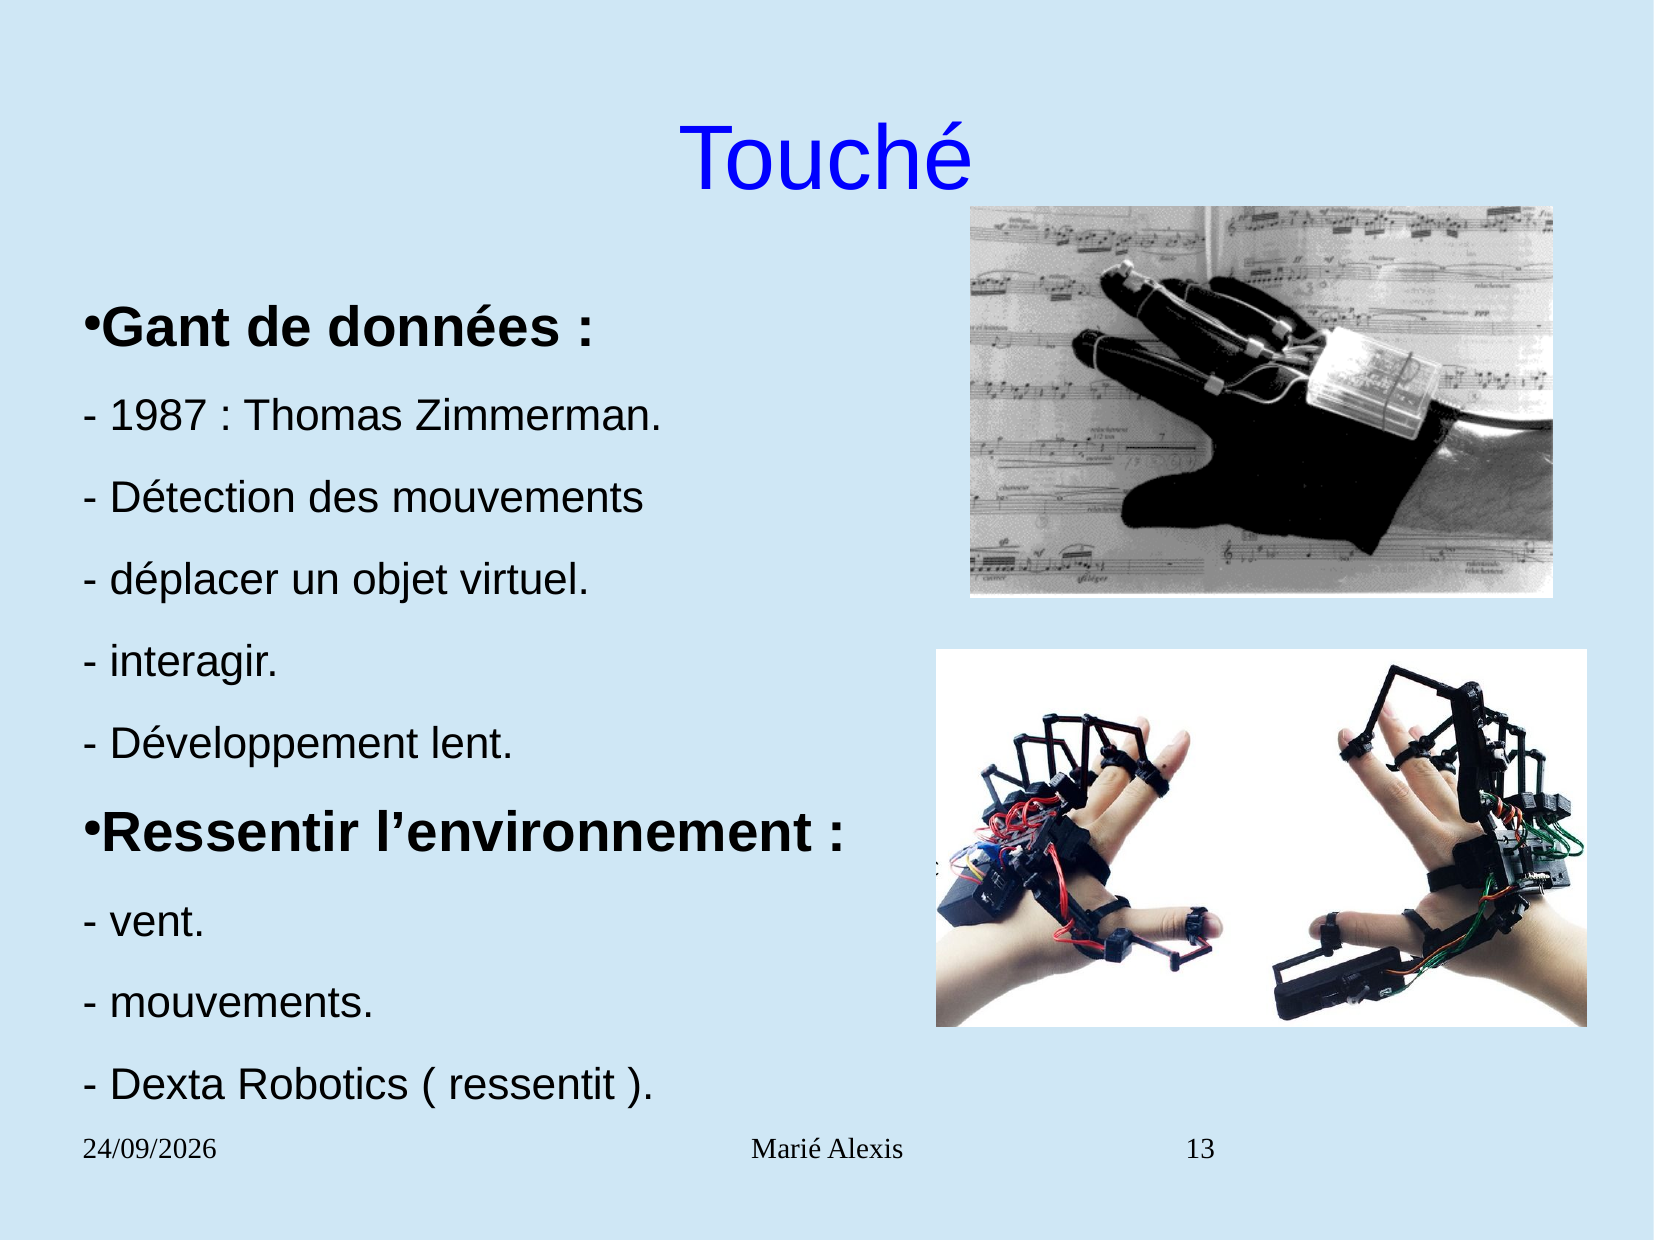

# Touché
Gant de données :
- 1987 : Thomas Zimmerman.
- Détection des mouvements
- déplacer un objet virtuel.
- interagir.
- Développement lent.
Ressentir l’environnement :
- vent.
- mouvements.
- Dexta Robotics ( ressentit ).
Marié Alexis